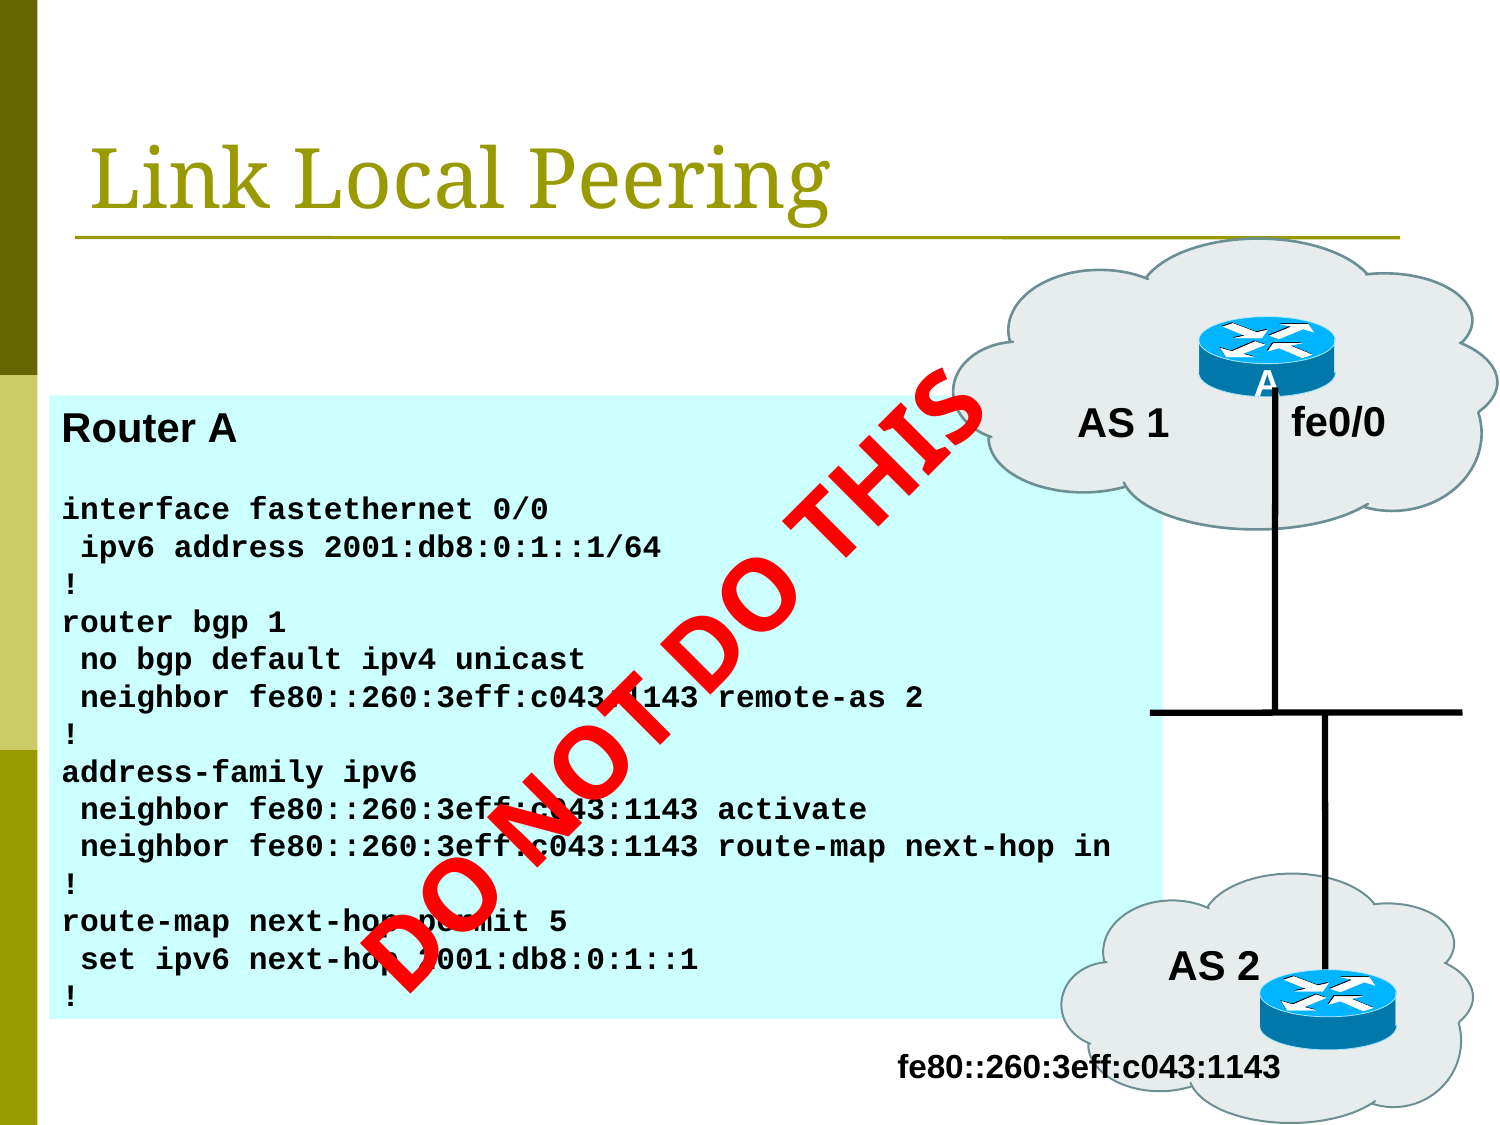

# Link Local Peering
A
fe0/0
AS 1
Router A
interface fastethernet 0/0
 ipv6 address 2001:db8:0:1::1/64
!
router bgp 1
 no bgp default ipv4 unicast
 neighbor fe80::260:3eff:c043:1143 remote-as 2
!
address-family ipv6
 neighbor fe80::260:3eff:c043:1143 activate
 neighbor fe80::260:3eff:c043:1143 route-map next-hop in
!
route-map next-hop permit 5
 set ipv6 next-hop 2001:db8:0:1::1
!
DO NOT DO THIS
AS 2
B
fe80::260:3eff:c043:1143